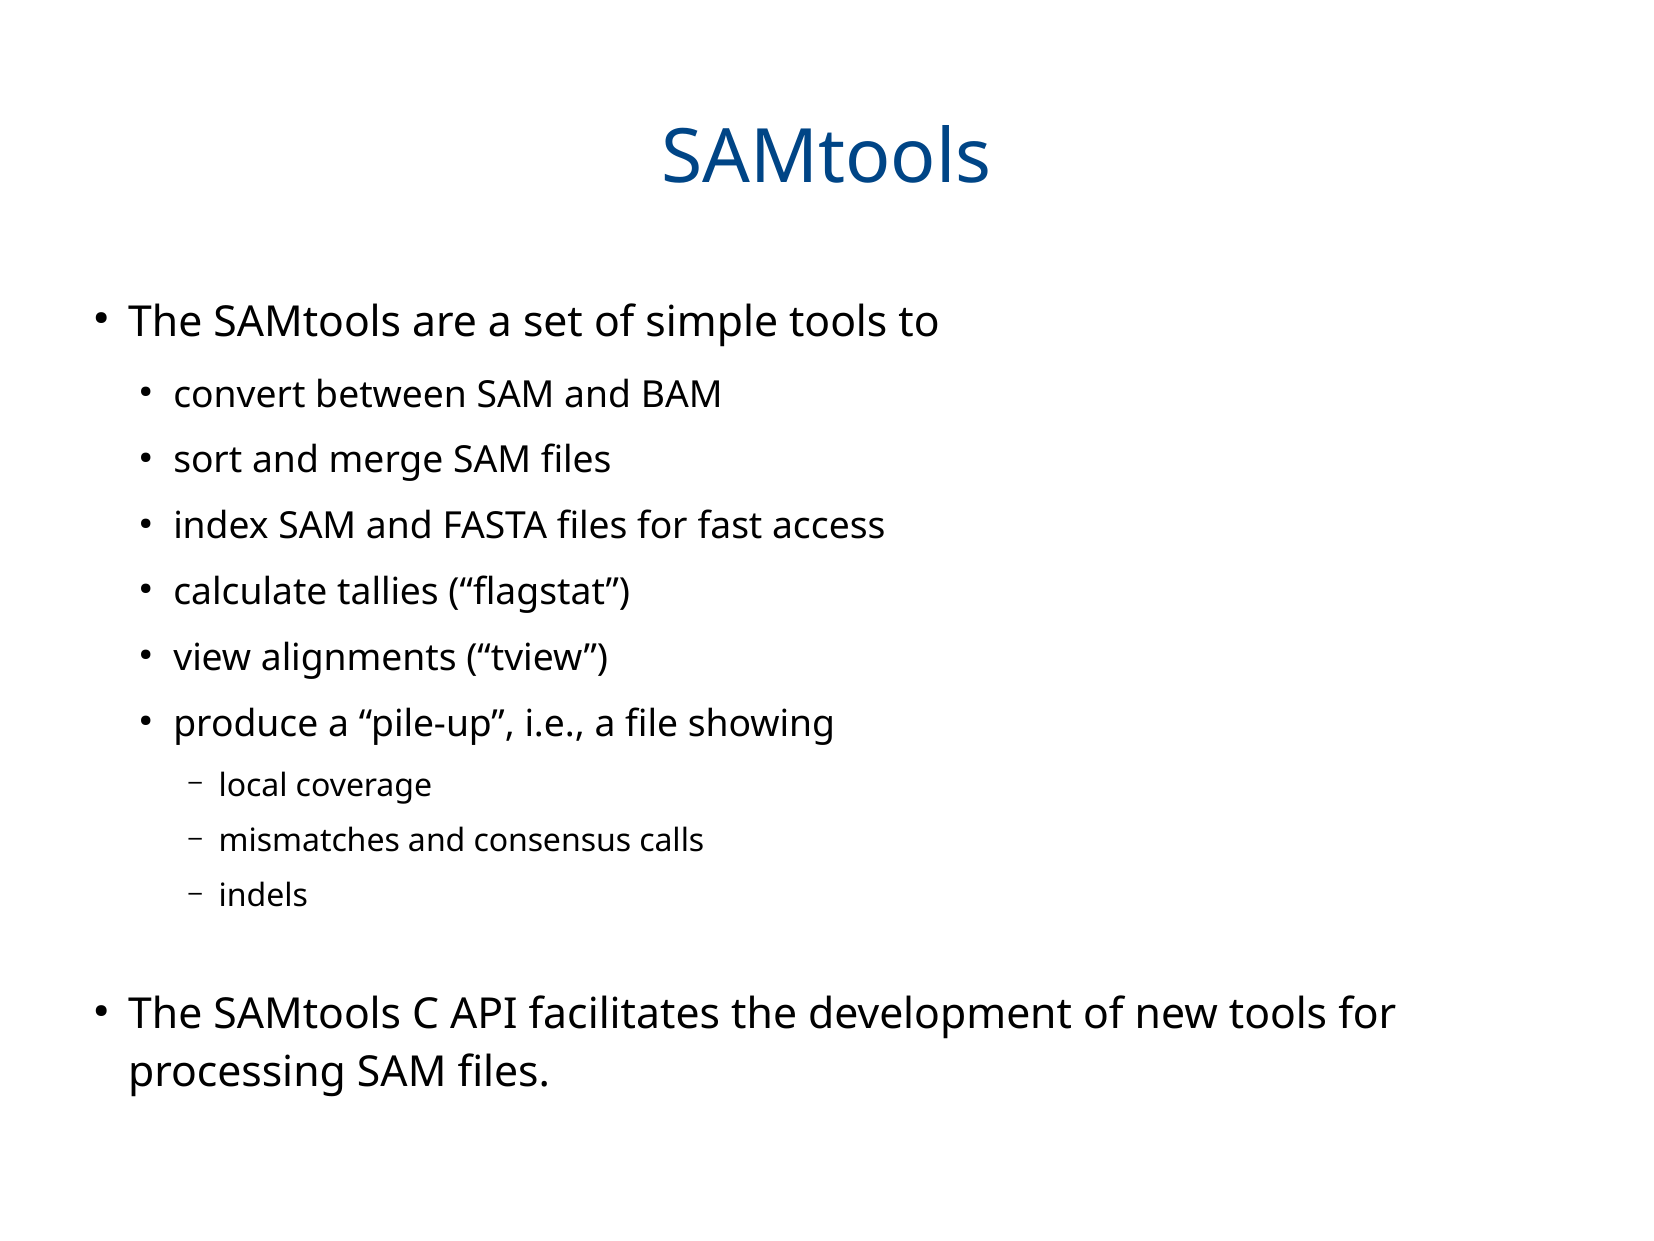

# SAMtools
The SAMtools are a set of simple tools to
convert between SAM and BAM
sort and merge SAM files
index SAM and FASTA files for fast access
calculate tallies (“flagstat”)
view alignments (“tview”)
produce a “pile-up”, i.e., a file showing
local coverage
mismatches and consensus calls
indels
The SAMtools C API facilitates the development of new tools for processing SAM files.